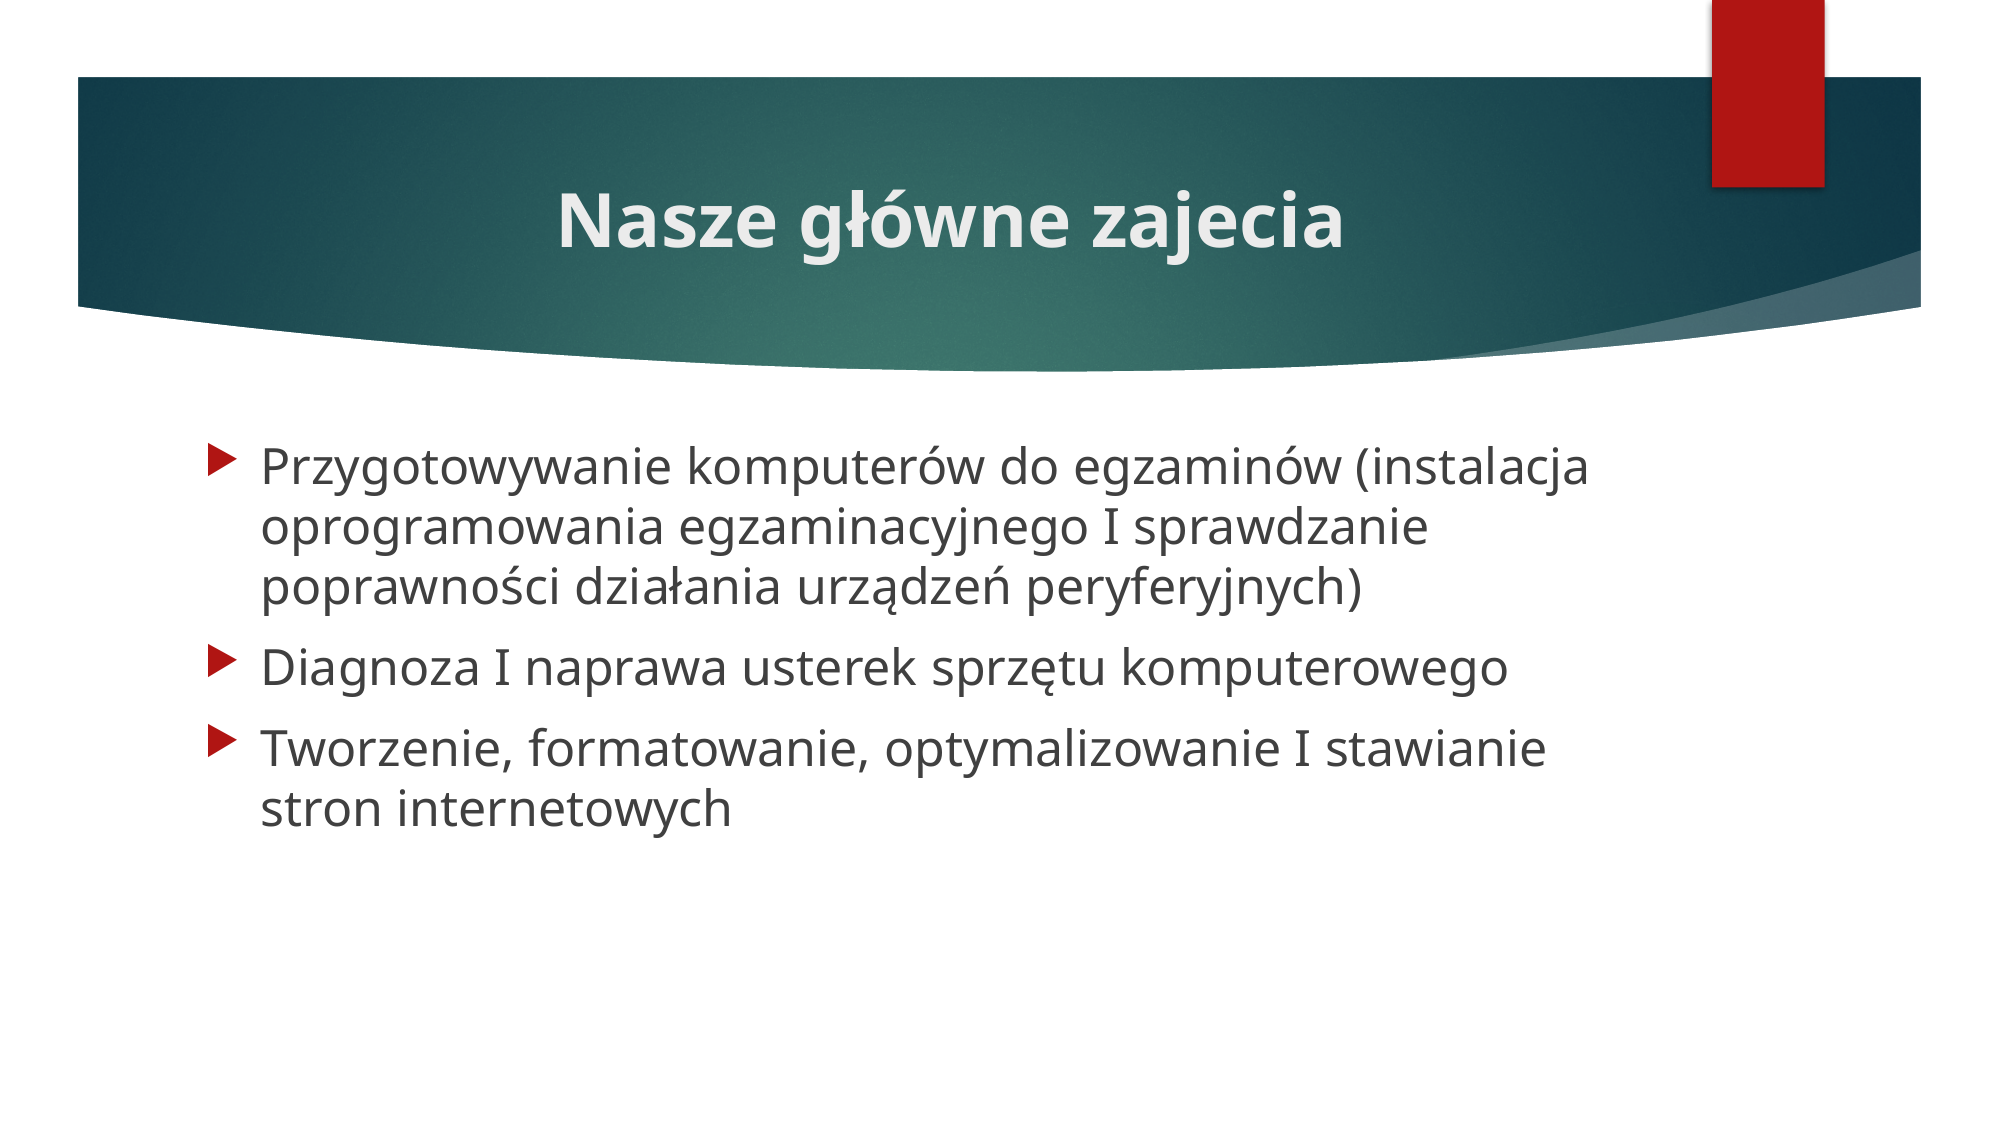

# Nasze główne zajecia
Przygotowywanie komputerów do egzaminów (instalacja oprogramowania egzaminacyjnego I sprawdzanie poprawności działania urządzeń peryferyjnych)
Diagnoza I naprawa usterek sprzętu komputerowego
Tworzenie, formatowanie, optymalizowanie I stawianie stron internetowych